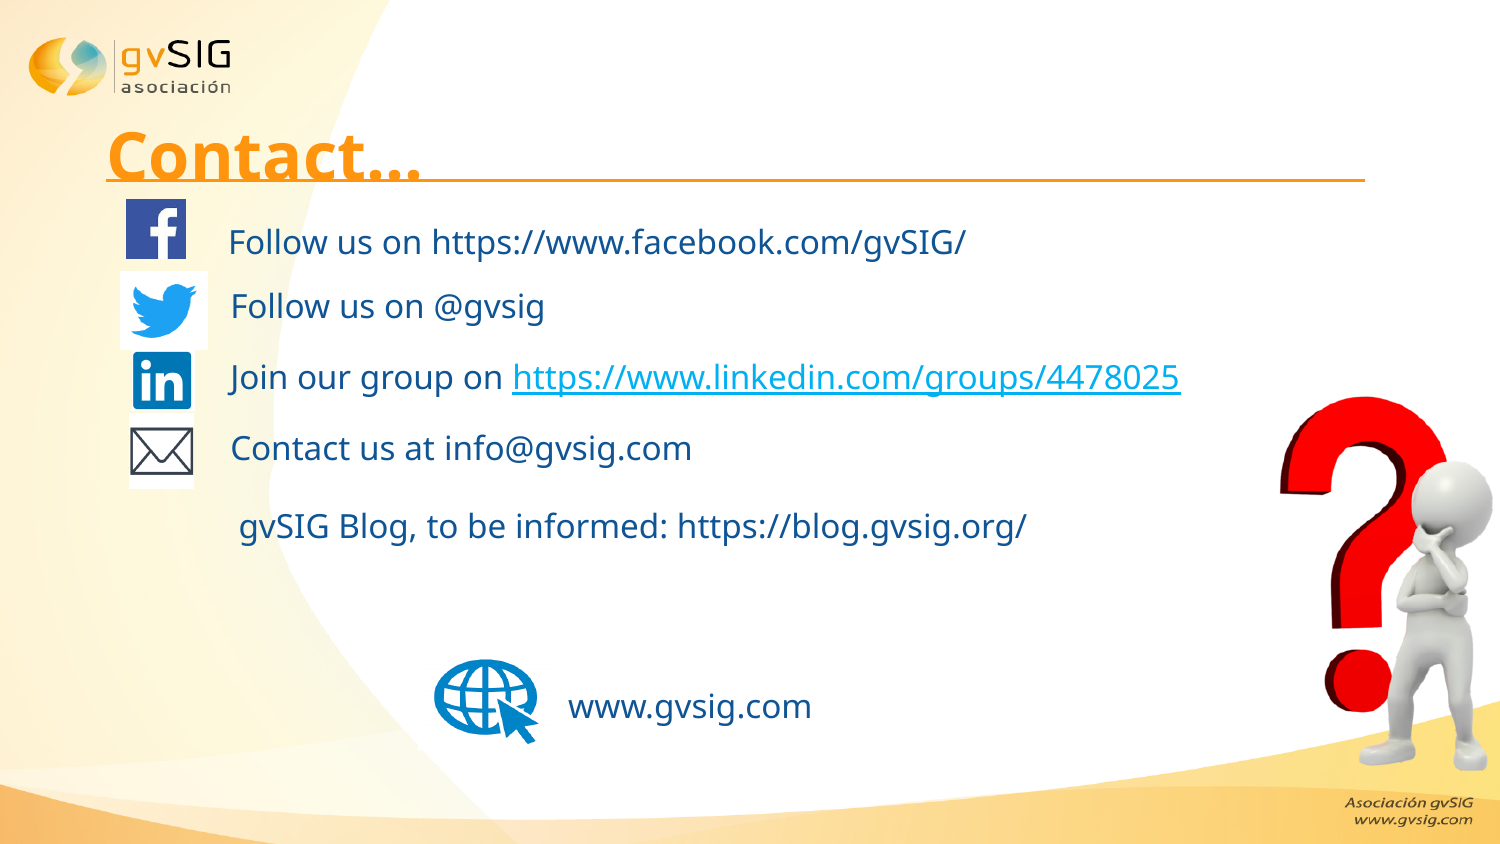

# Contact...
Follow us on https://www.facebook.com/gvSIG/
Follow us on @gvsig
Join our group on https://www.linkedin.com/groups/4478025
Contact us at info@gvsig.com
gvSIG Blog, to be informed: https://blog.gvsig.org/
www.gvsig.com